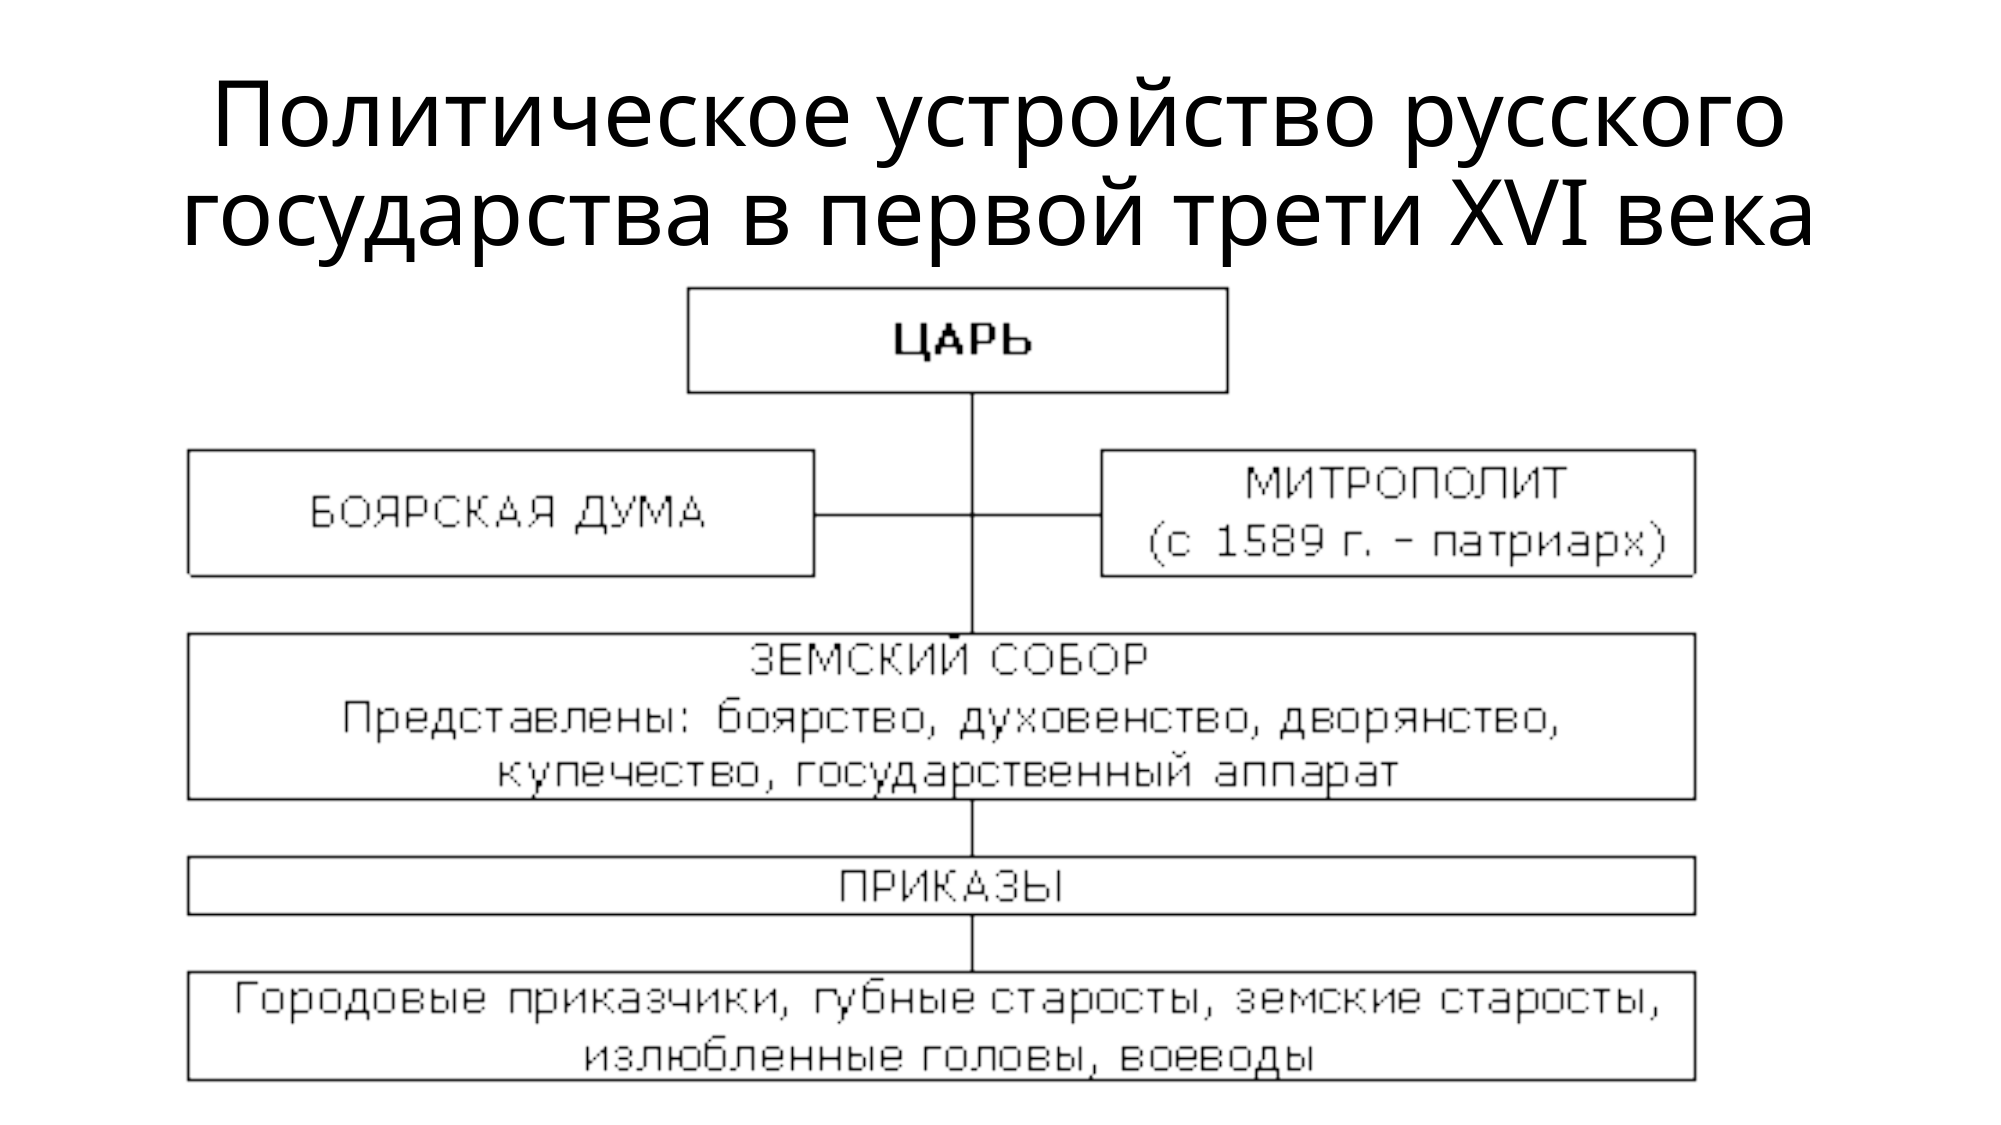

# Политическое устройство русского государства в первой трети XVI века